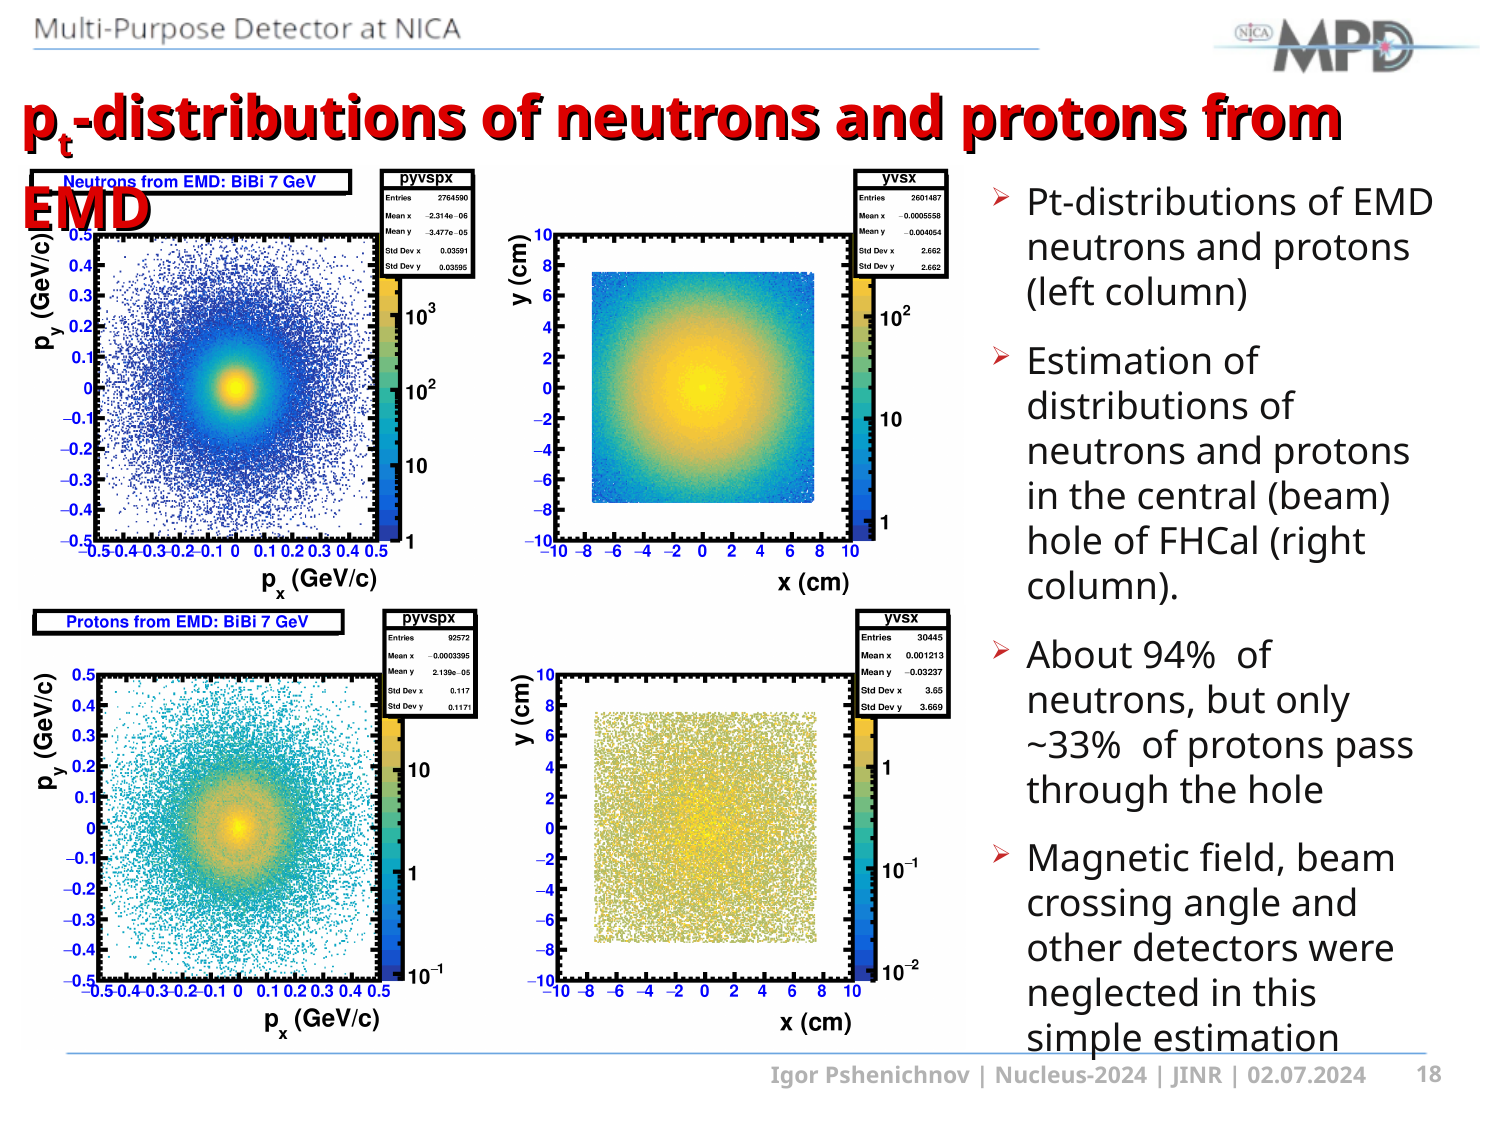

pt-distributions of neutrons and protons from EMD
# Pt-distributions of EMD neutrons and protons (left column)
Estimation of distributions of neutrons and protons in the central (beam) hole of FHCal (right column).
About 94% of neutrons, but only ~33% of protons pass through the hole
Magnetic field, beam crossing angle and other detectors were neglected in this simple estimation
 Igor Pshenichnov | Nucleus-2024 | JINR | 02.07.2024